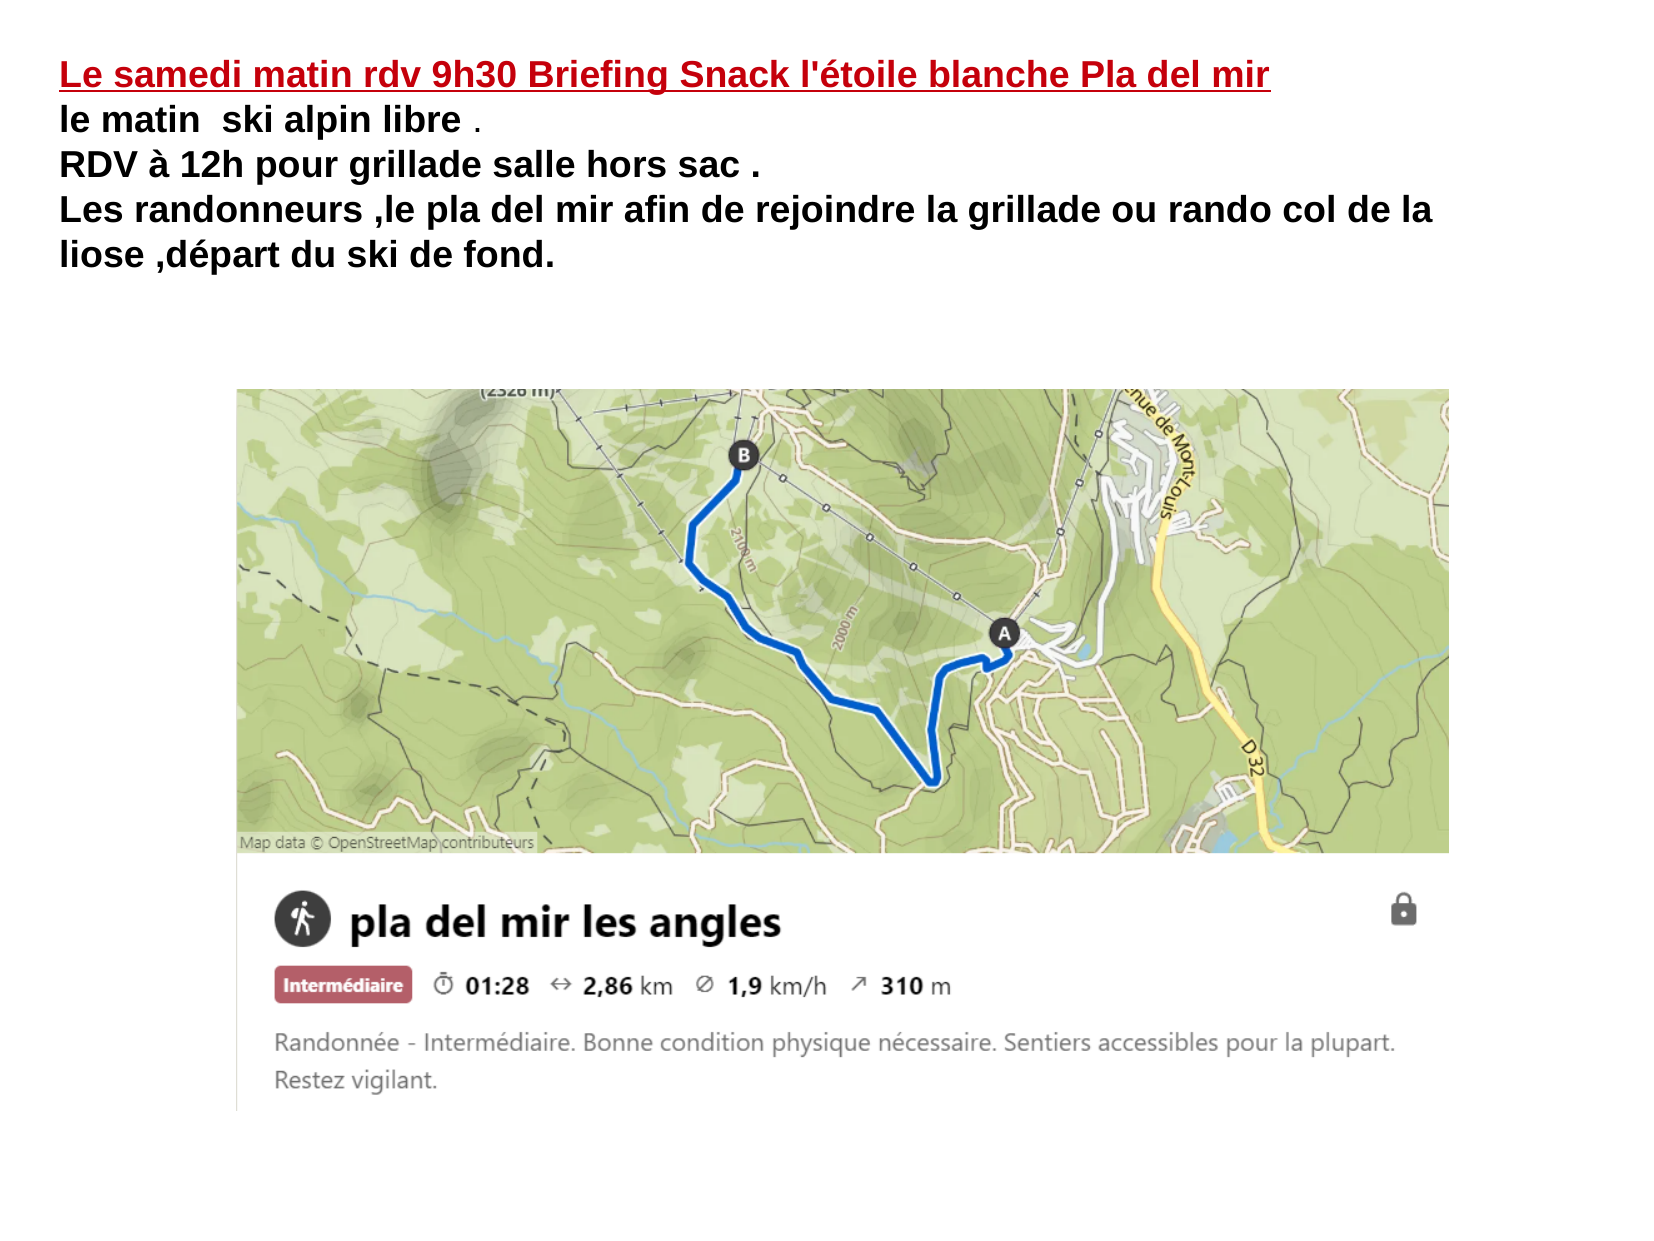

# Le samedi matin rdv 9h30 Briefing Snack l'étoile blanche Pla del mir le matin ski alpin libre . RDV à 12h pour grillade salle hors sac . Les randonneurs ,le pla del mir afin de rejoindre la grillade ou rando col de la liose ,départ du ski de fond.